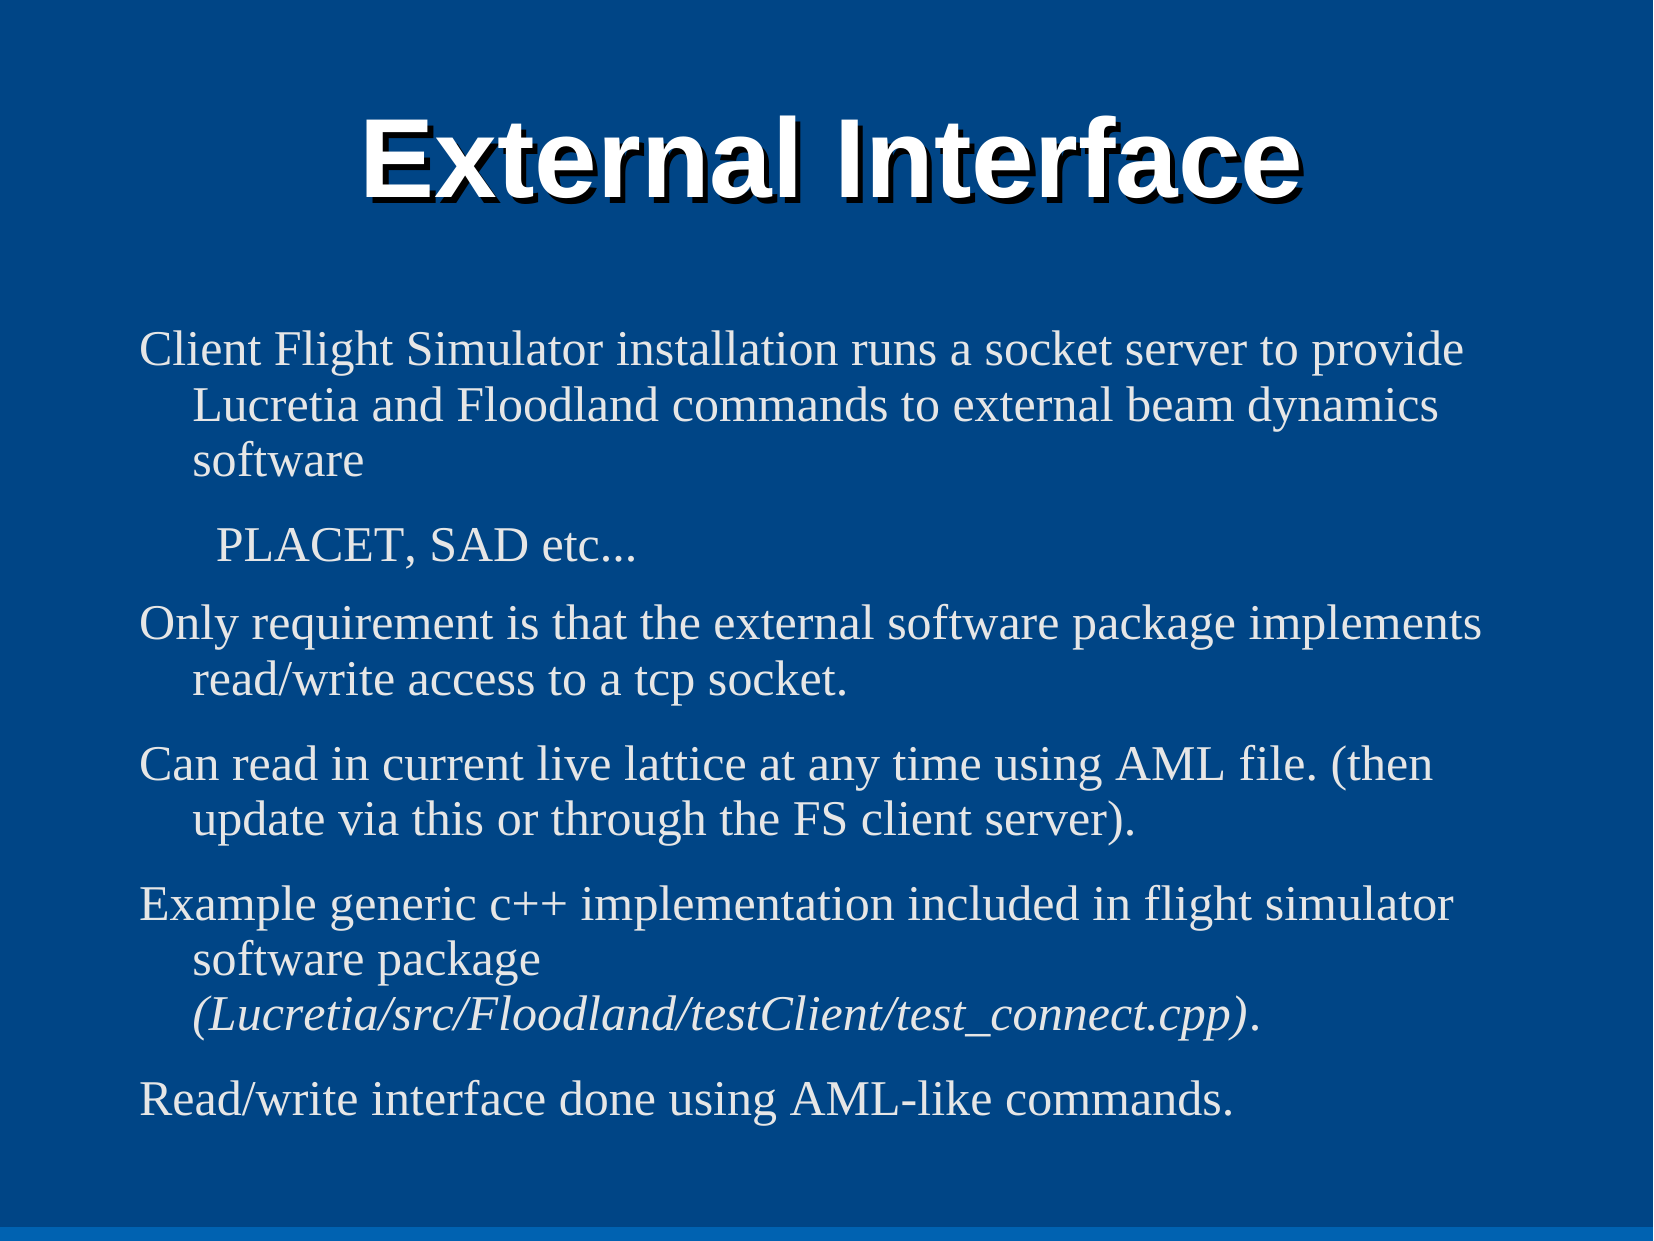

# External Interface
Client Flight Simulator installation runs a socket server to provide Lucretia and Floodland commands to external beam dynamics software
PLACET, SAD etc...
Only requirement is that the external software package implements read/write access to a tcp socket.
Can read in current live lattice at any time using AML file. (then update via this or through the FS client server).
Example generic c++ implementation included in flight simulator software package (Lucretia/src/Floodland/testClient/test_connect.cpp).
Read/write interface done using AML-like commands.